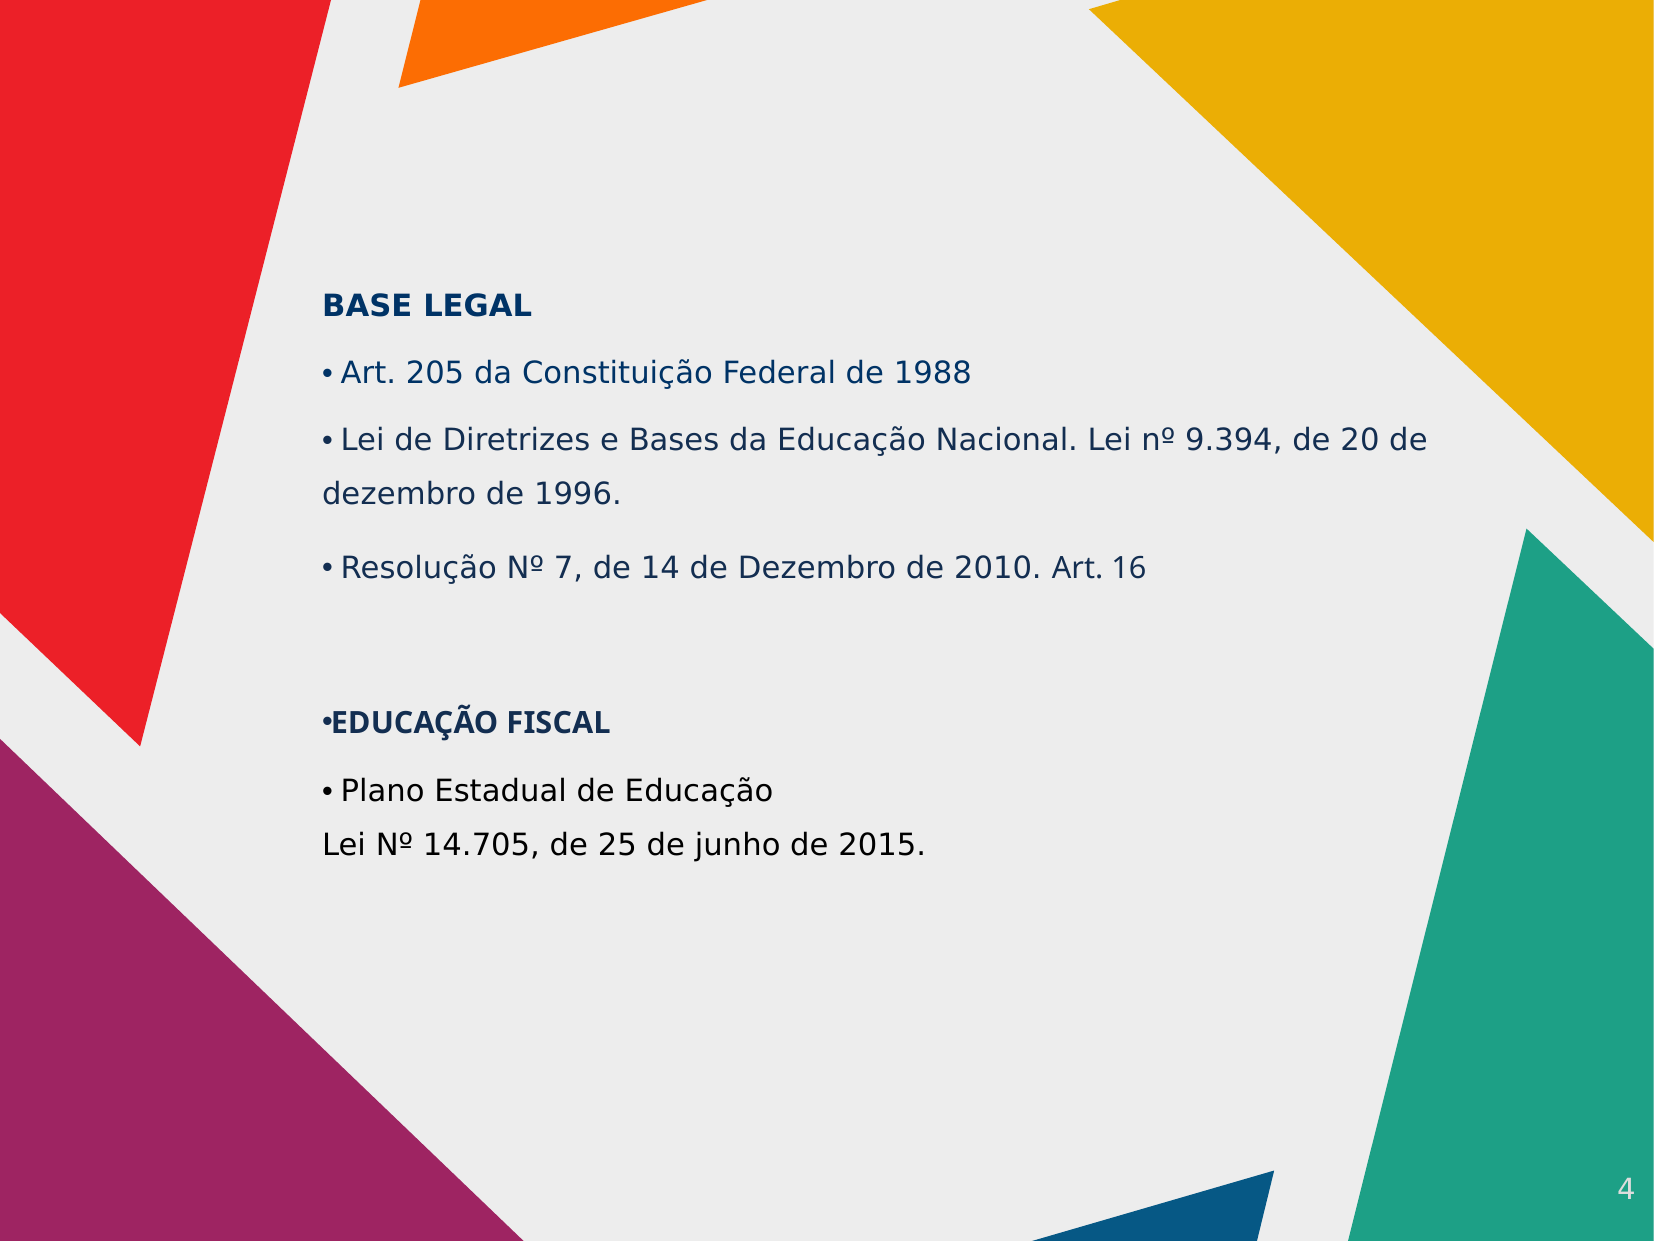

BASE LEGAL
 Art. 205 da Constituição Federal de 1988
 Lei de Diretrizes e Bases da Educação Nacional. Lei nº 9.394, de 20 de dezembro de 1996.
 Resolução Nº 7, de 14 de Dezembro de 2010. Art. 16
EDUCAÇÃO FISCAL
 Plano Estadual de Educação
Lei Nº 14.705, de 25 de junho de 2015.
4